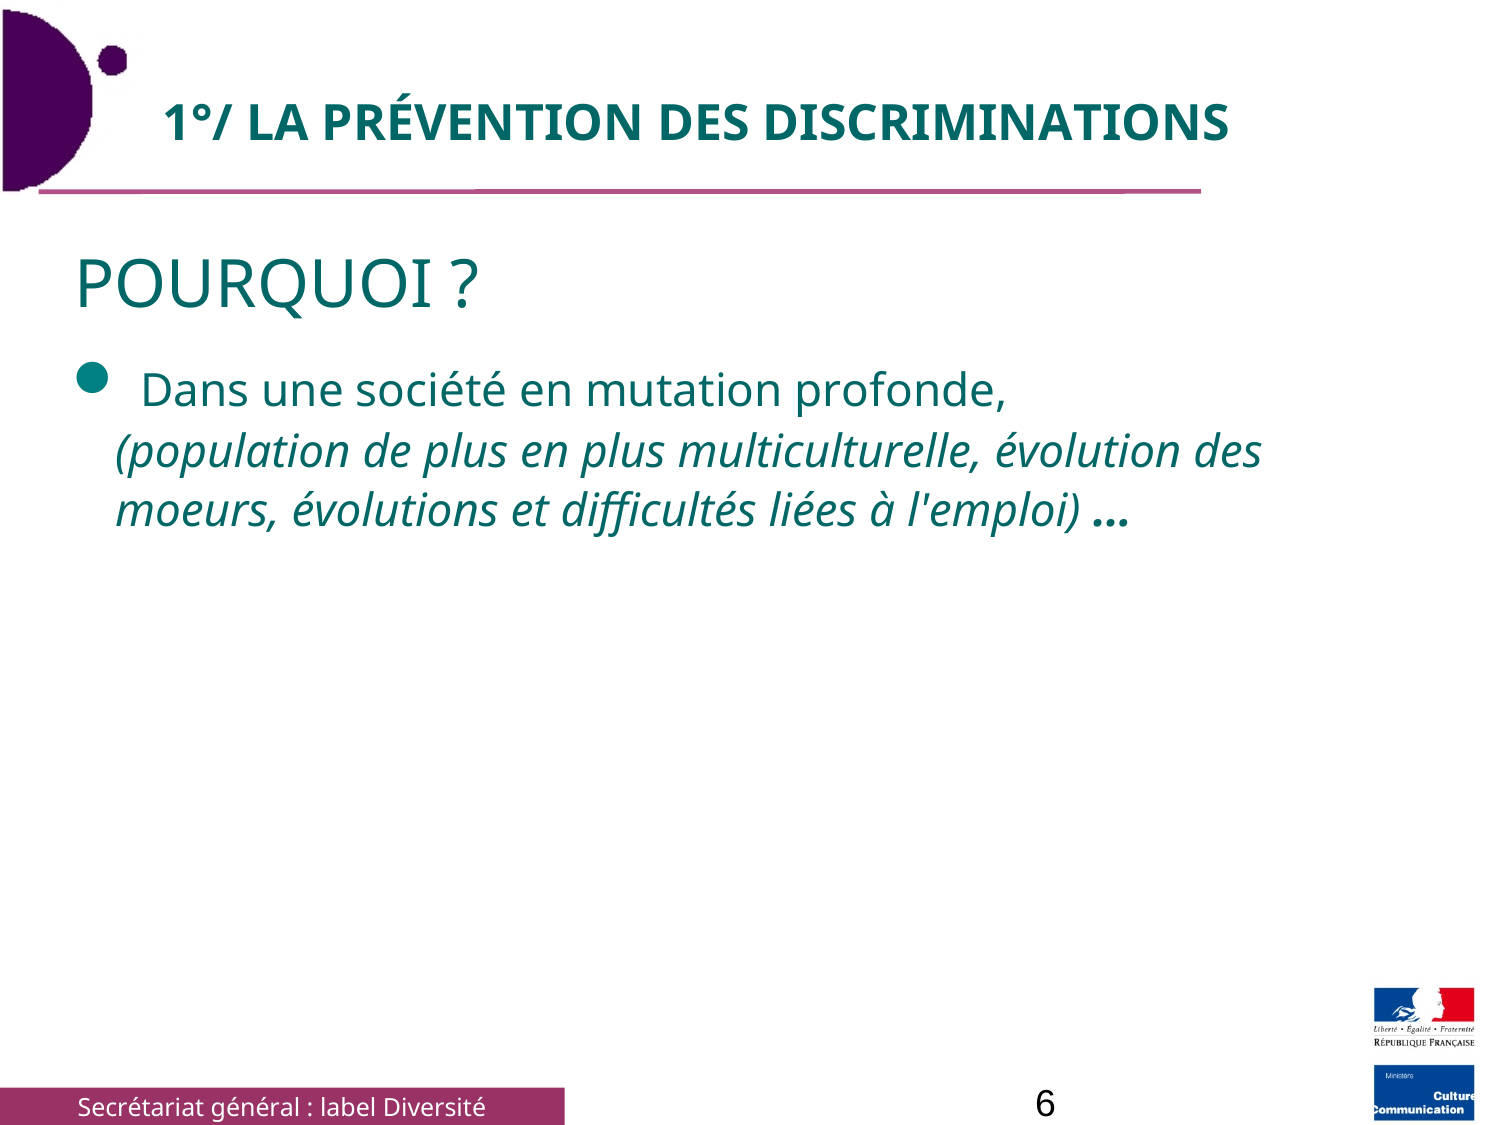

1°/ LA PRÉVENTION DES DISCRIMINATIONS
POURQUOI ?
 Dans une société en mutation profonde, 			(population de plus en plus multiculturelle, évolution des 	moeurs, évolutions et difficultés liées à l'emploi) ...